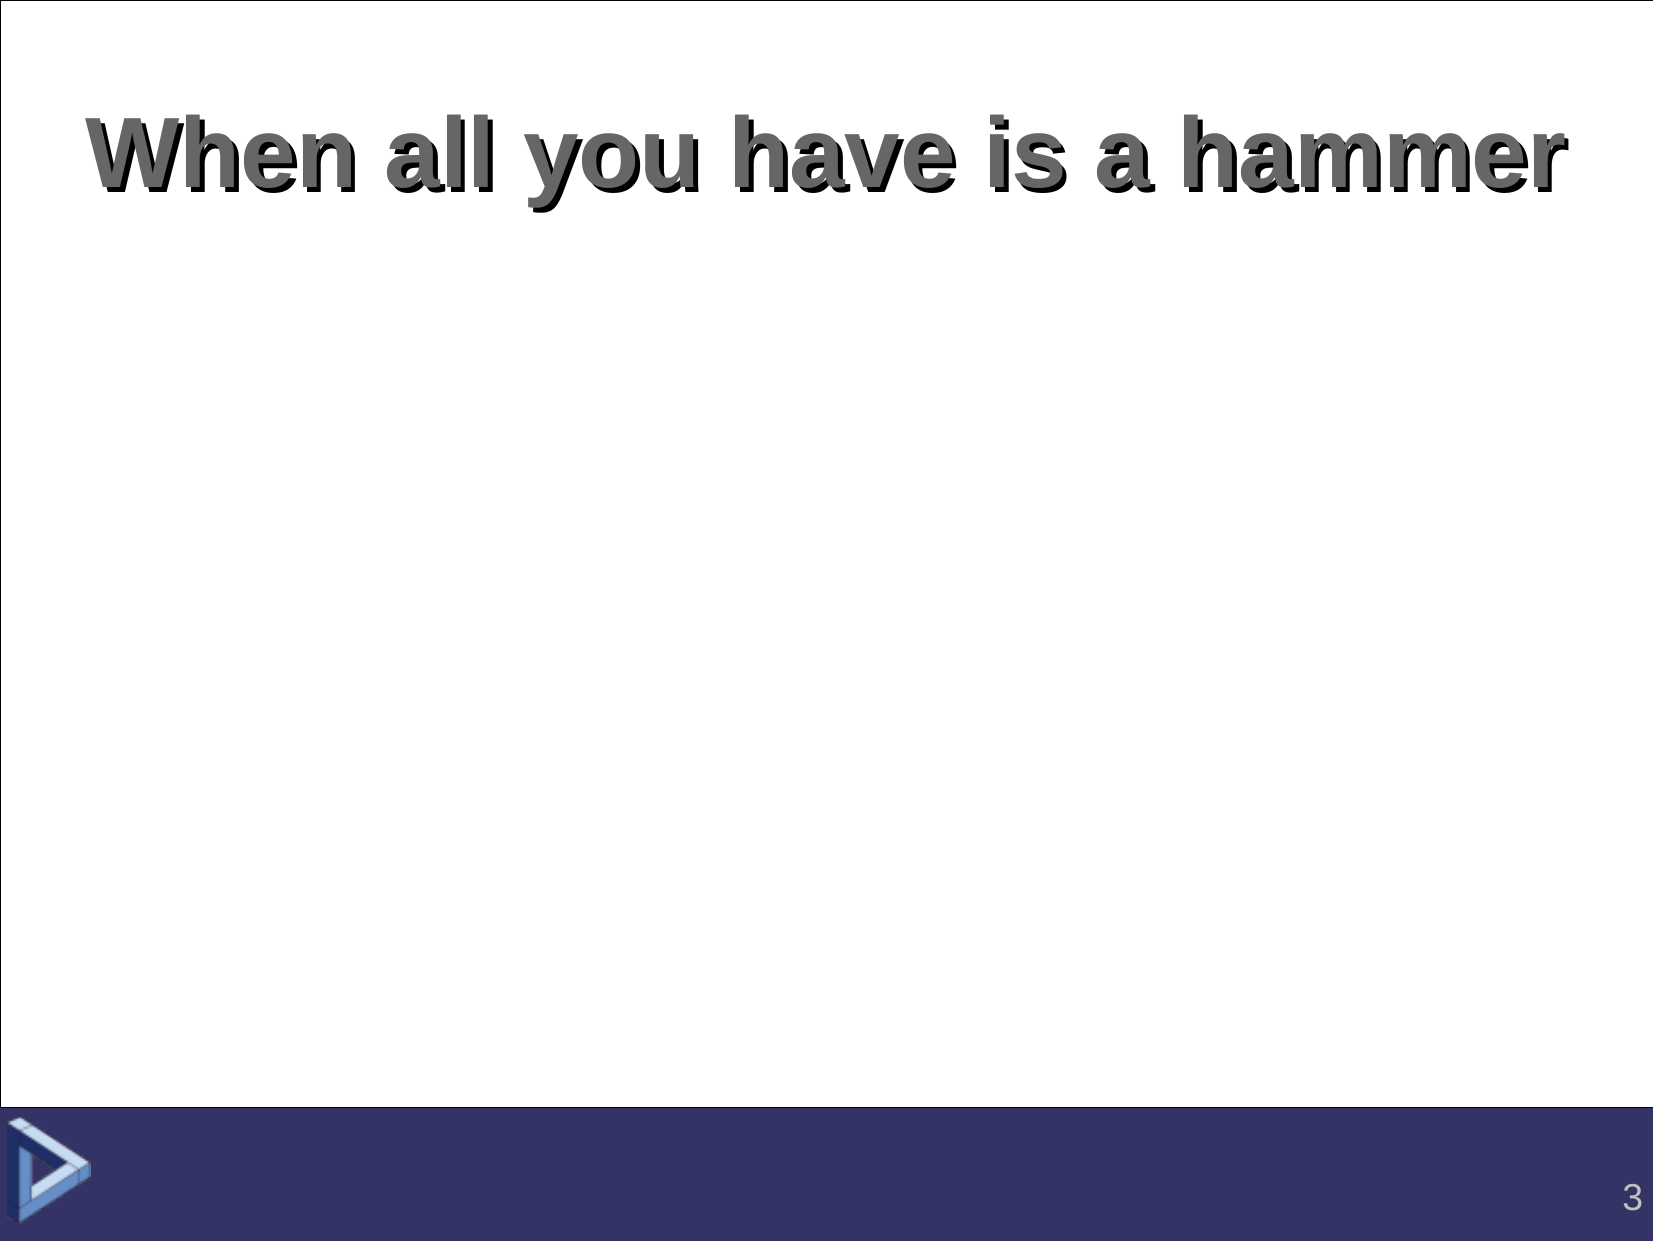

# When all you have is a hammer